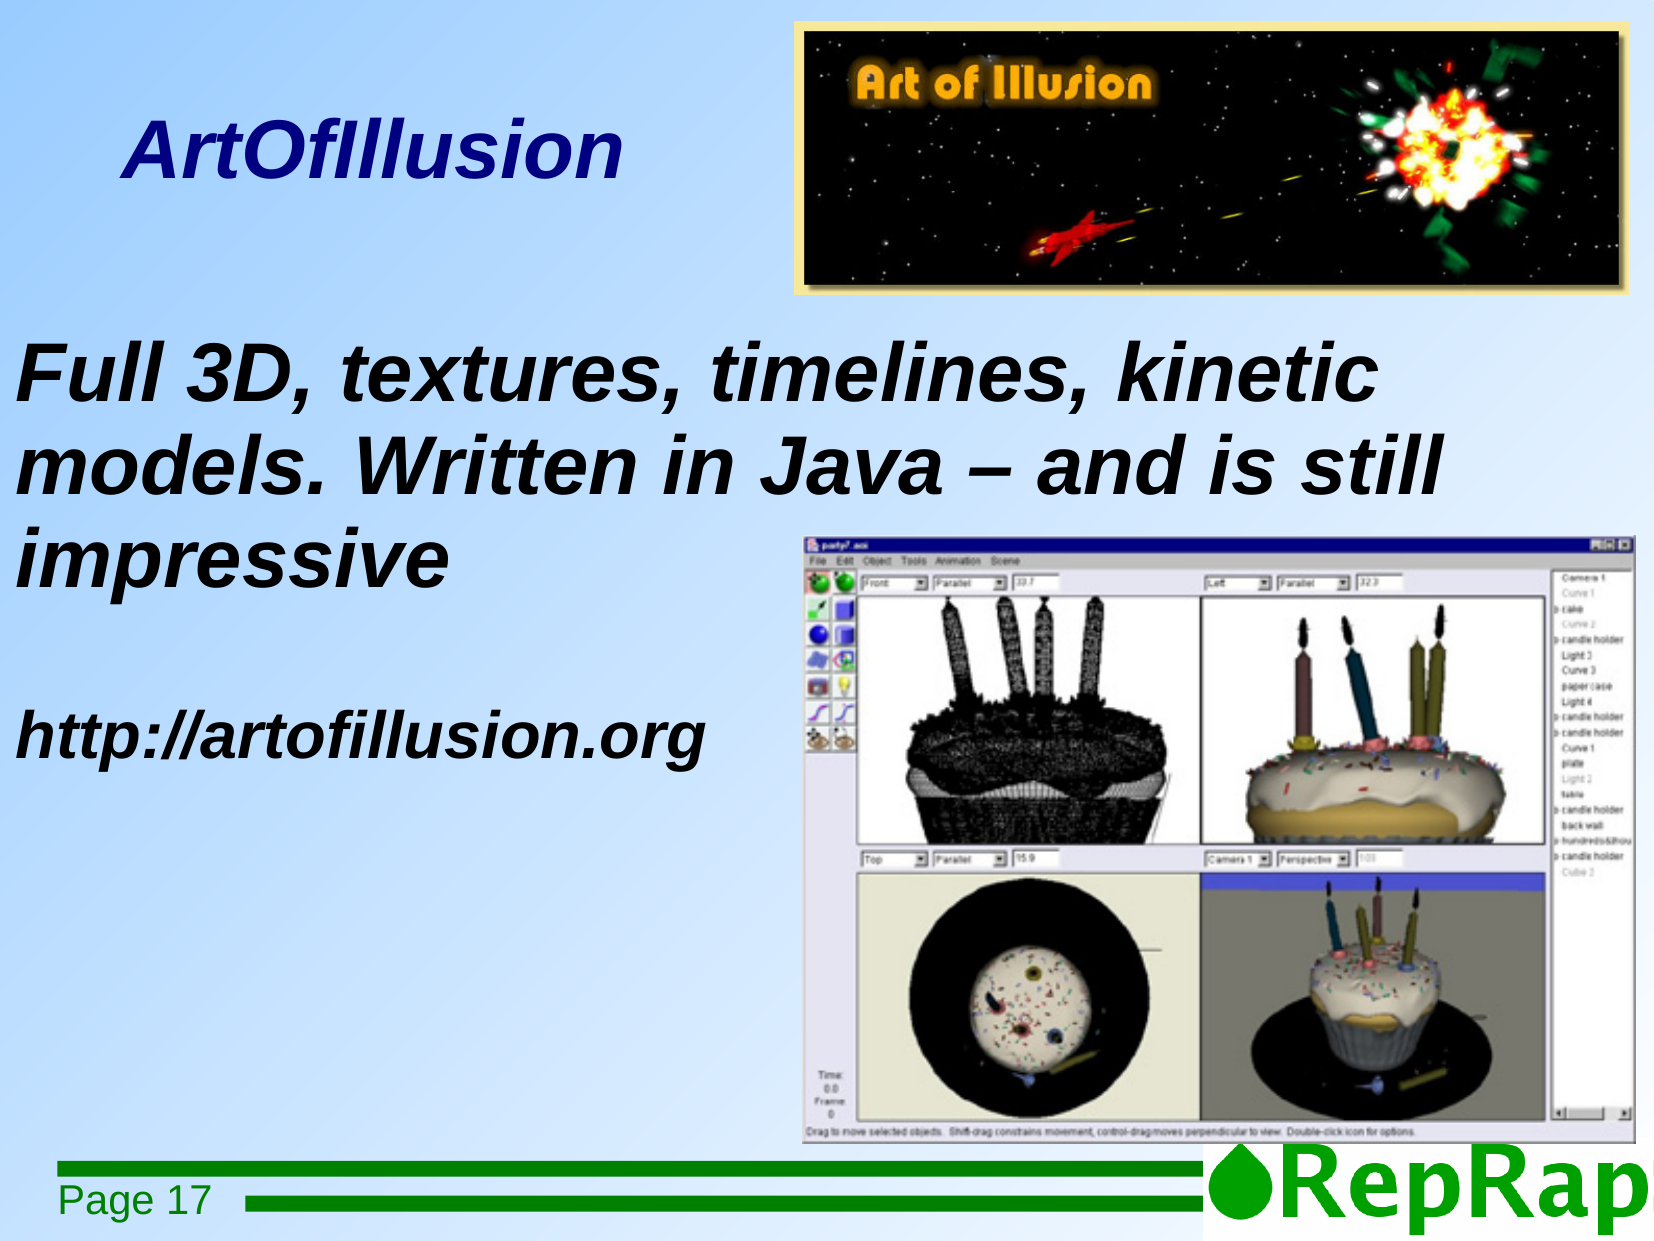

# ArtOfIllusion
Full 3D, textures, timelines, kinetic models. Written in Java – and is still impressive
http://artofillusion.org